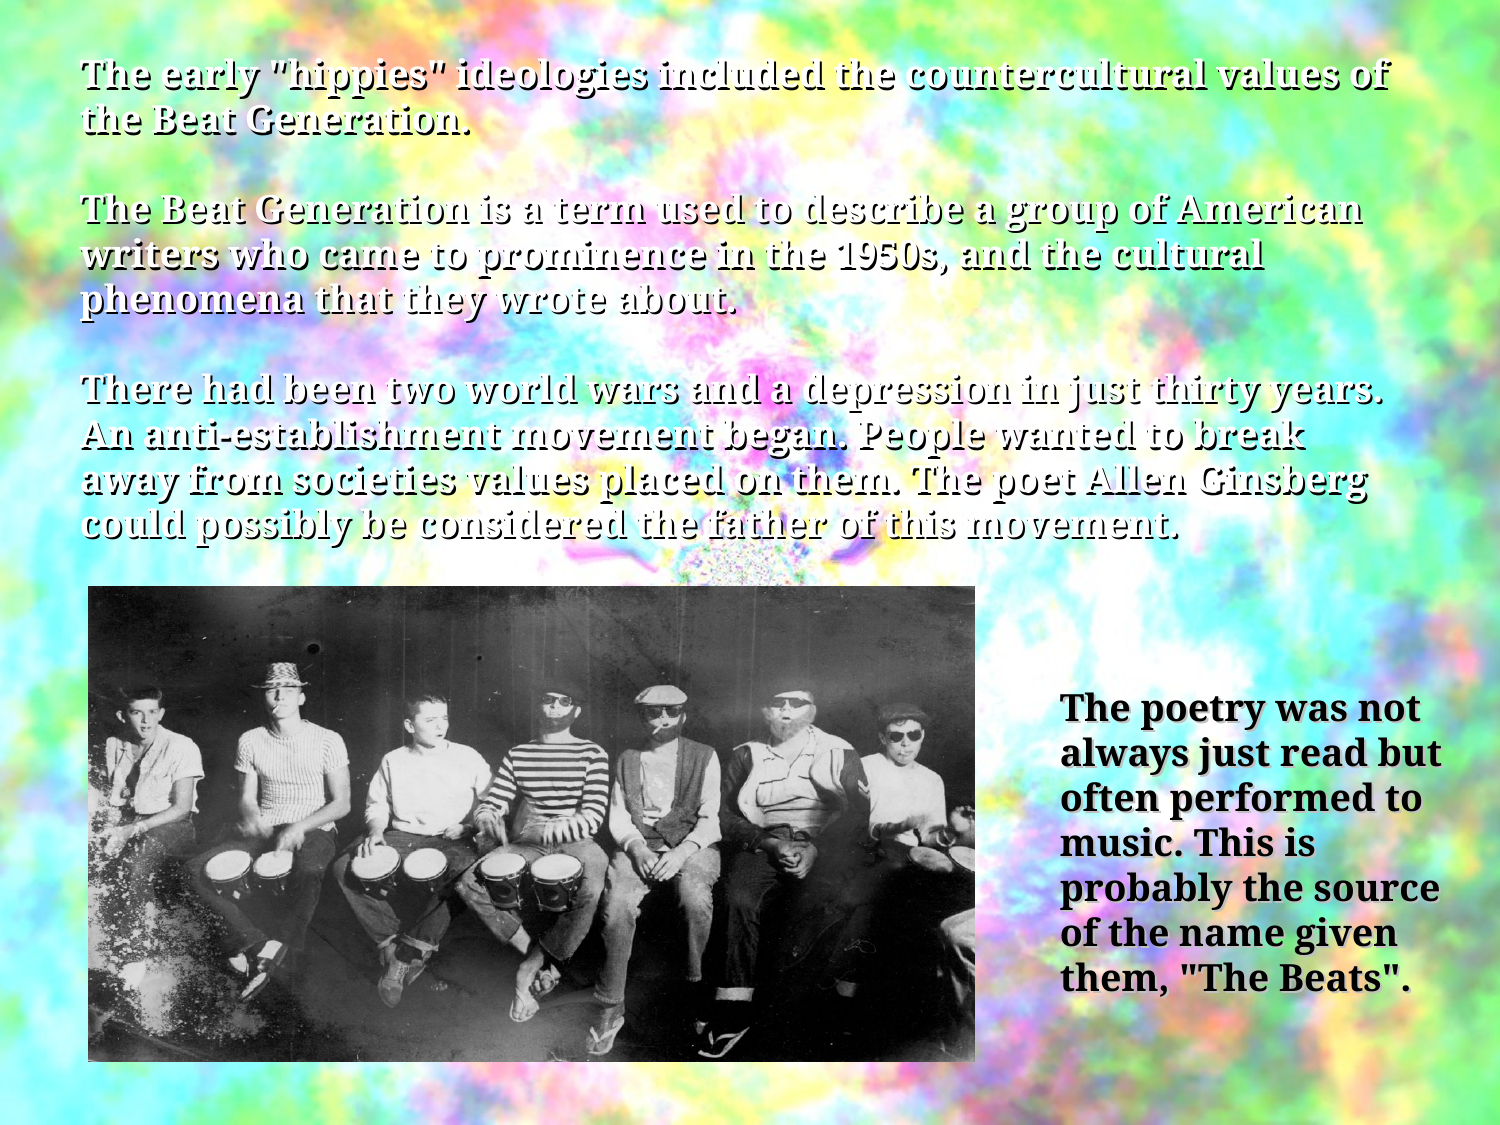

The early "hippies" ideologies included the countercultural values of the Beat Generation.
The Beat Generation is a term used to describe a group of American writers who came to prominence in the 1950s, and the cultural phenomena that they wrote about.
There had been two world wars and a depression in just thirty years. An anti-establishment movement began. People wanted to break away from societies values placed on them. The poet Allen Ginsberg could possibly be considered the father of this movement.
The poetry was not always just read but often performed to music. This is probably the source of the name given them, "The Beats".